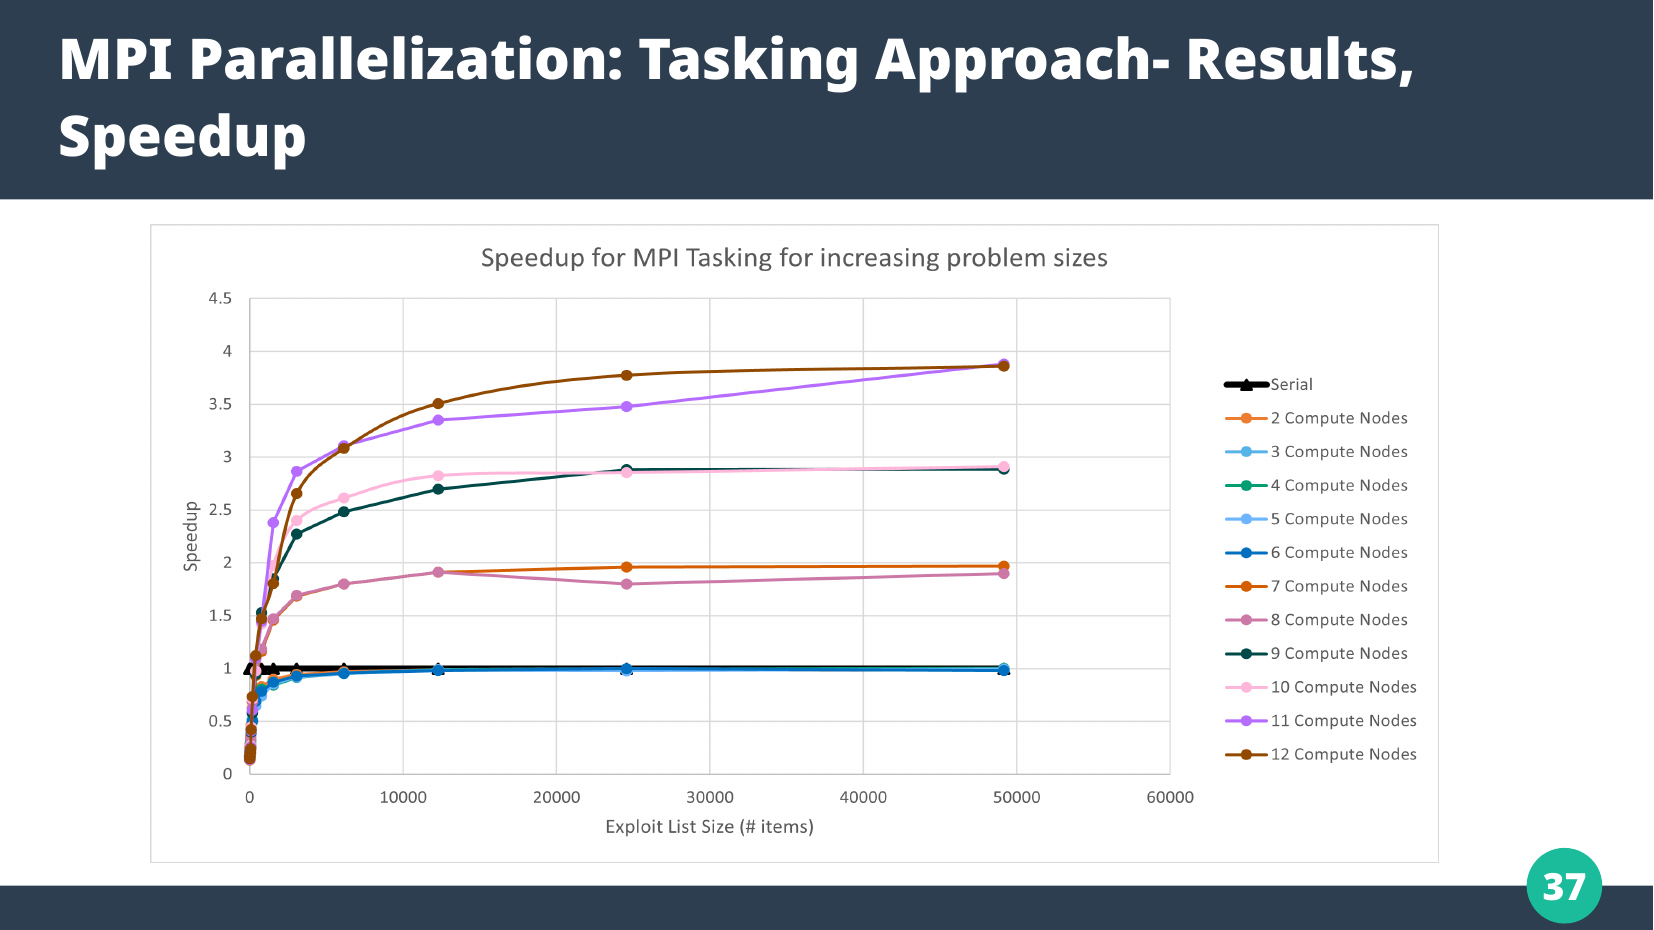

# MPI Parallelization: Tasking Approach- Results, Speedup